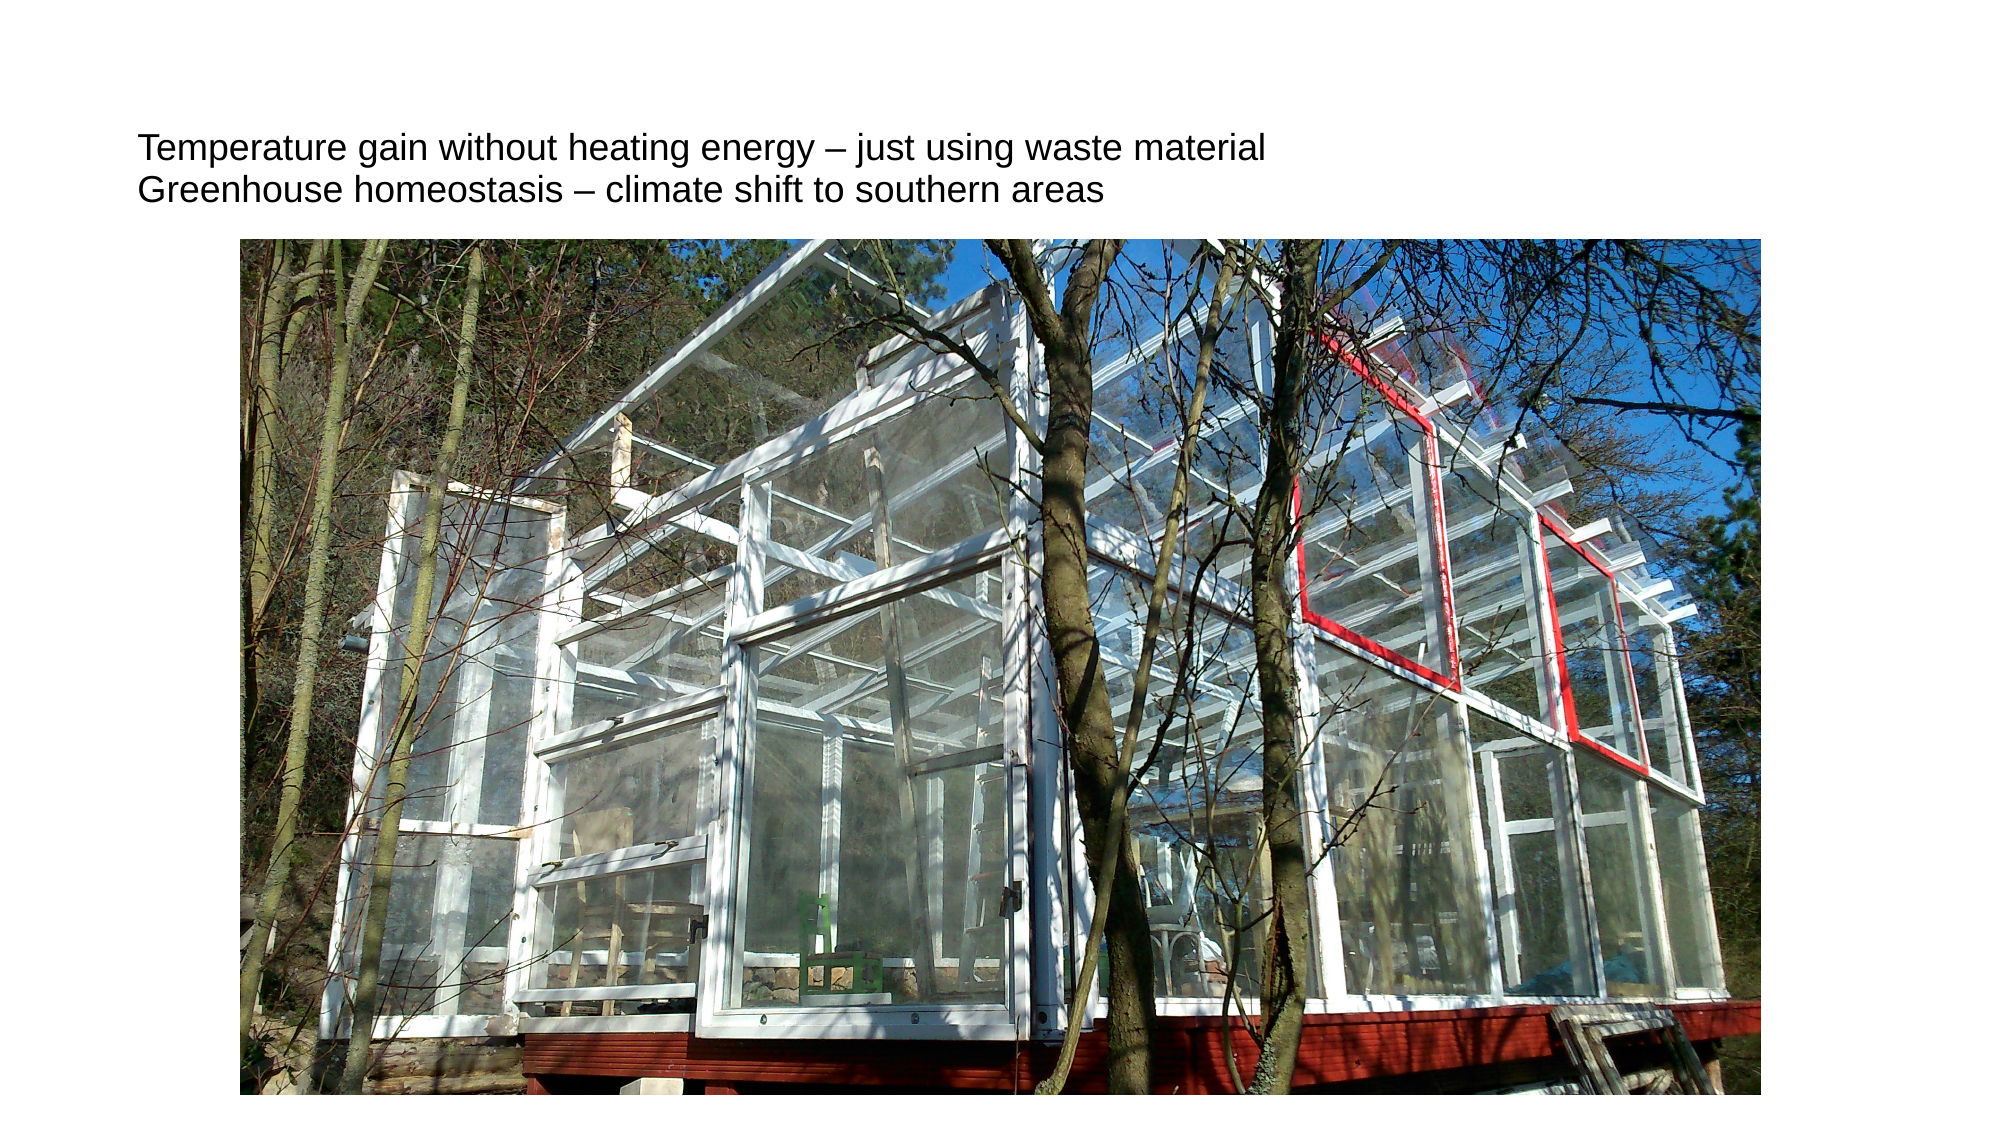

# Temperature gain without heating energy – just using waste material Greenhouse homeostasis – climate shift to southern areas